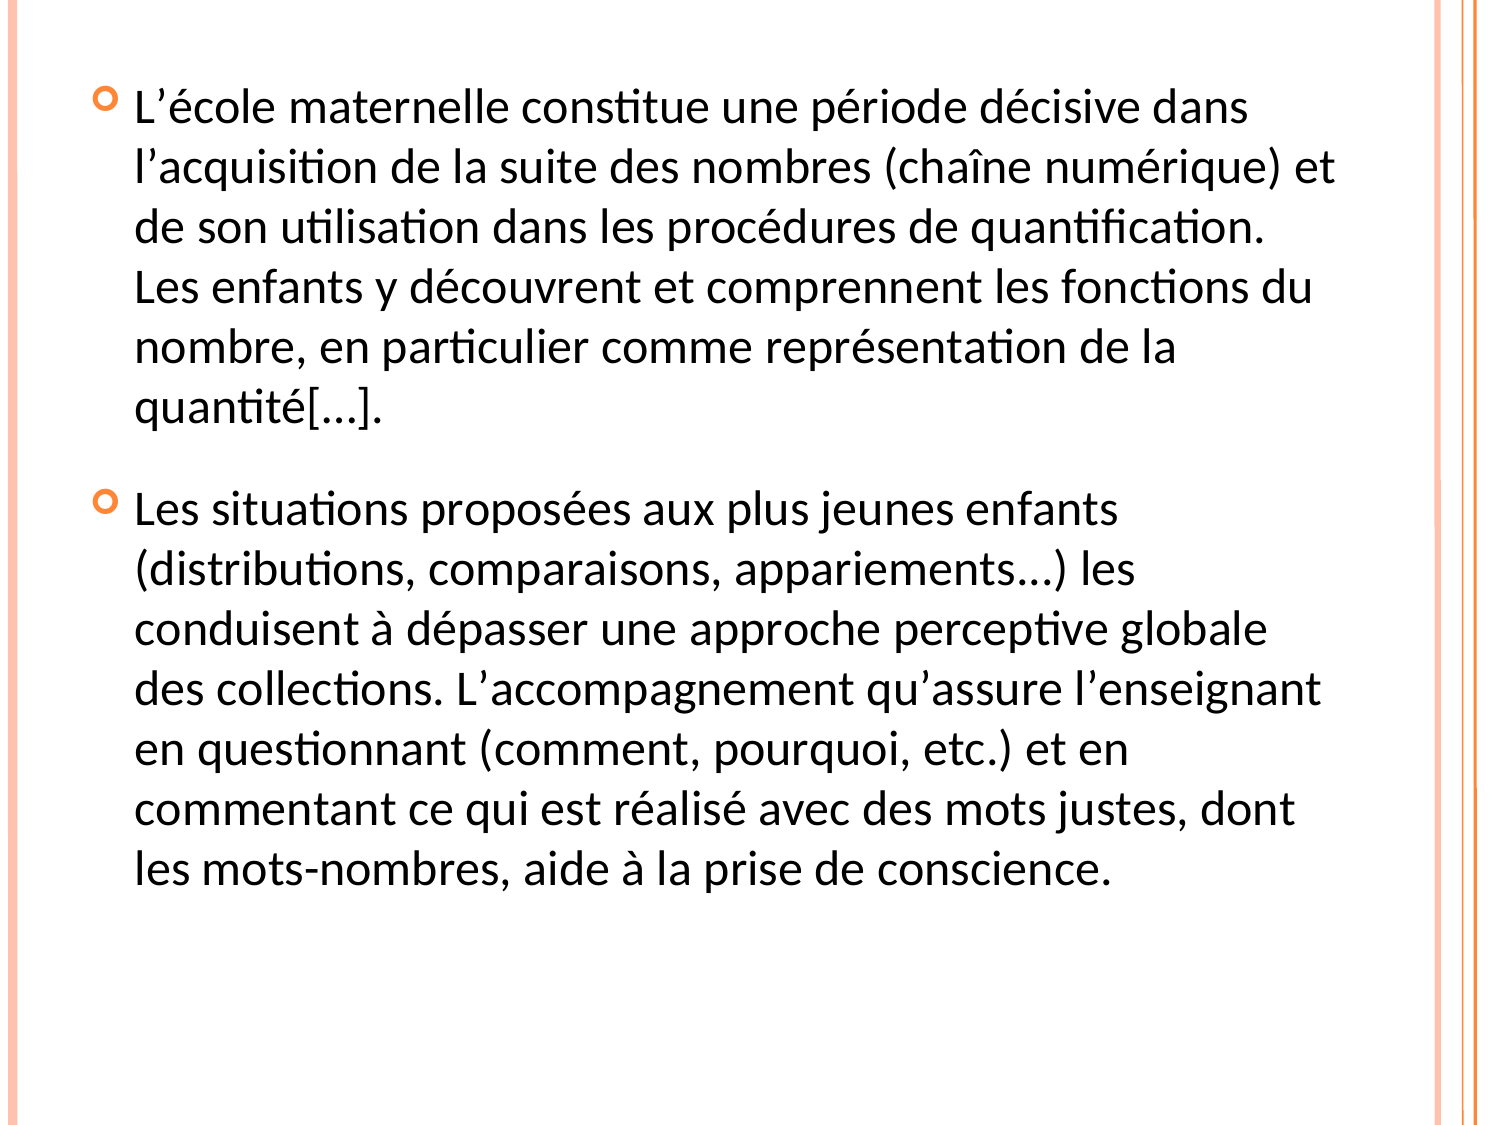

L’école maternelle constitue une période décisive dans l’acquisition de la suite des nombres (chaîne numérique) et de son utilisation dans les procédures de quantification. Les enfants y découvrent et comprennent les fonctions du nombre, en particulier comme représentation de la quantité[…].
Les situations proposées aux plus jeunes enfants (distributions, comparaisons, appariements...) les conduisent à dépasser une approche perceptive globale des collections. L’accompagnement qu’assure l’enseignant en questionnant (comment, pourquoi, etc.) et en commentant ce qui est réalisé avec des mots justes, dont les mots-nombres, aide à la prise de conscience.